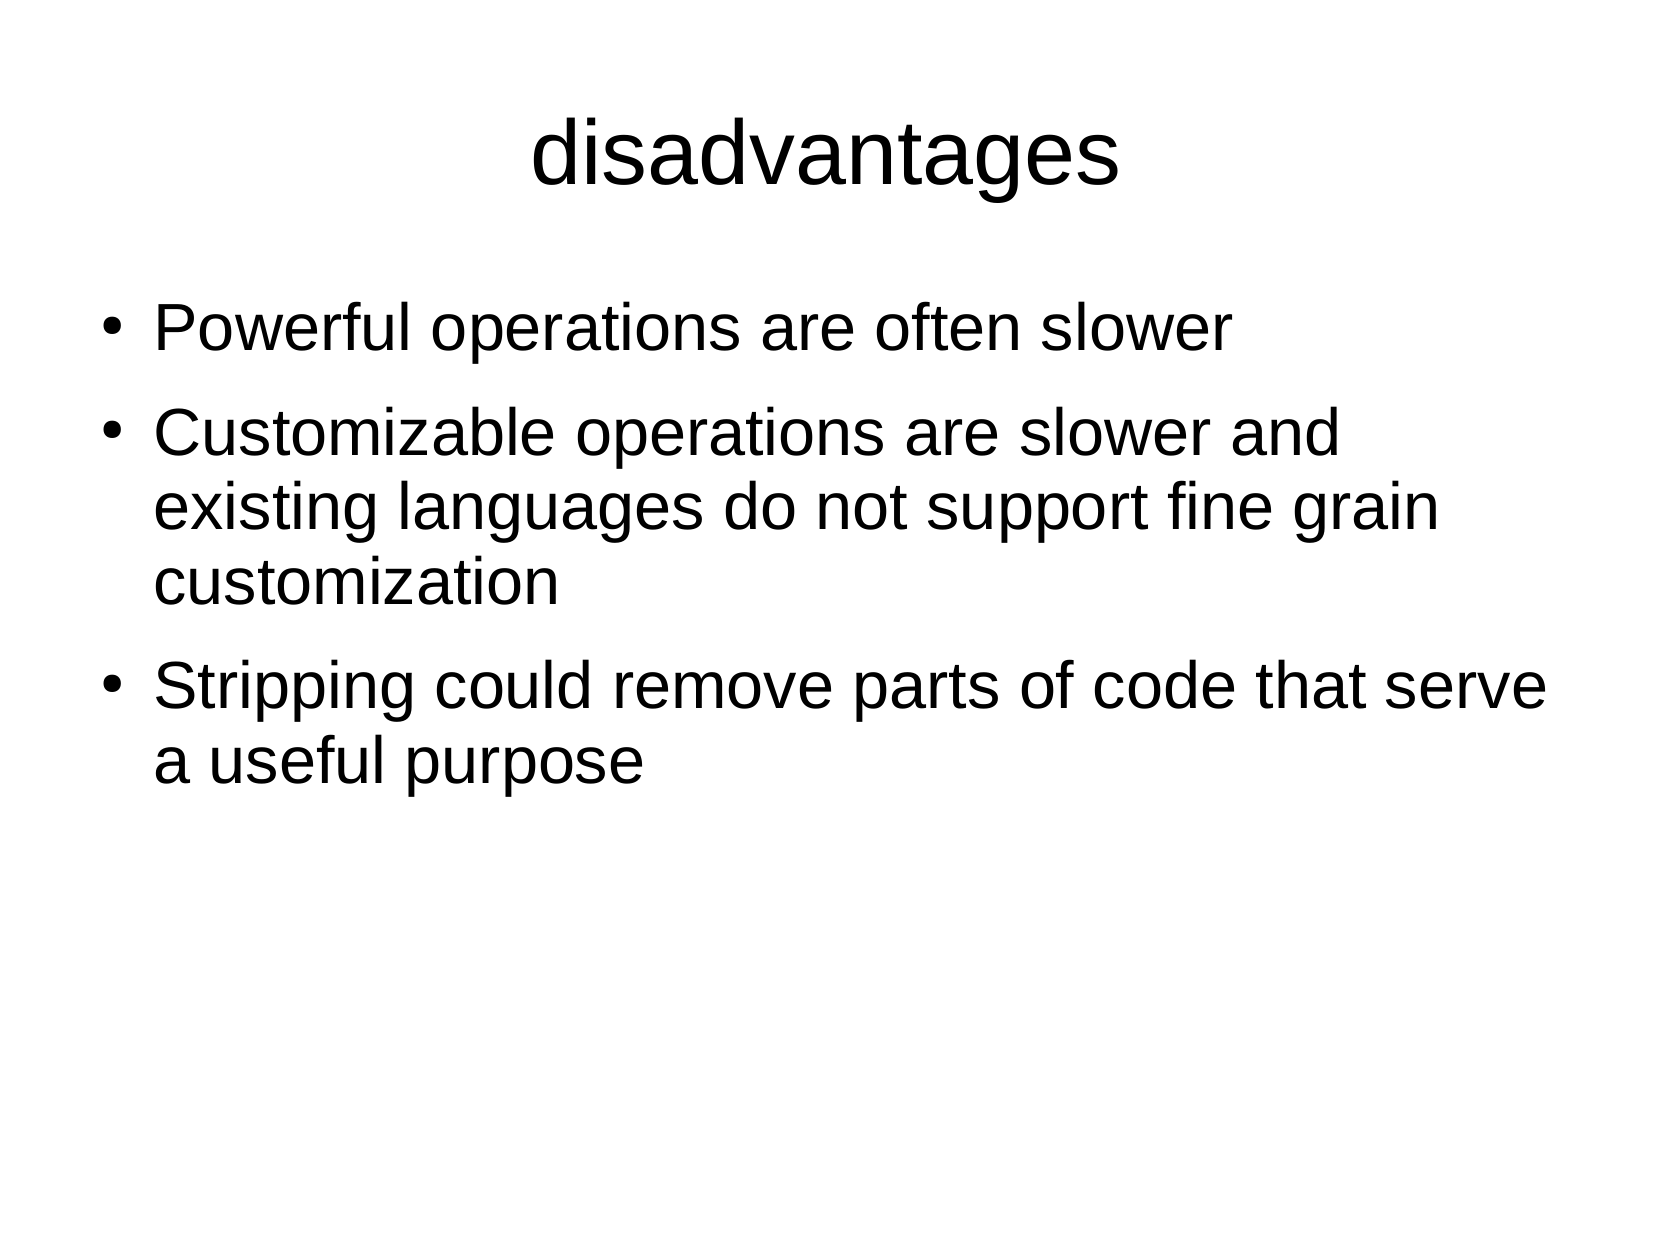

# disadvantages
Powerful operations are often slower
Customizable operations are slower and existing languages do not support fine grain customization
Stripping could remove parts of code that serve a useful purpose